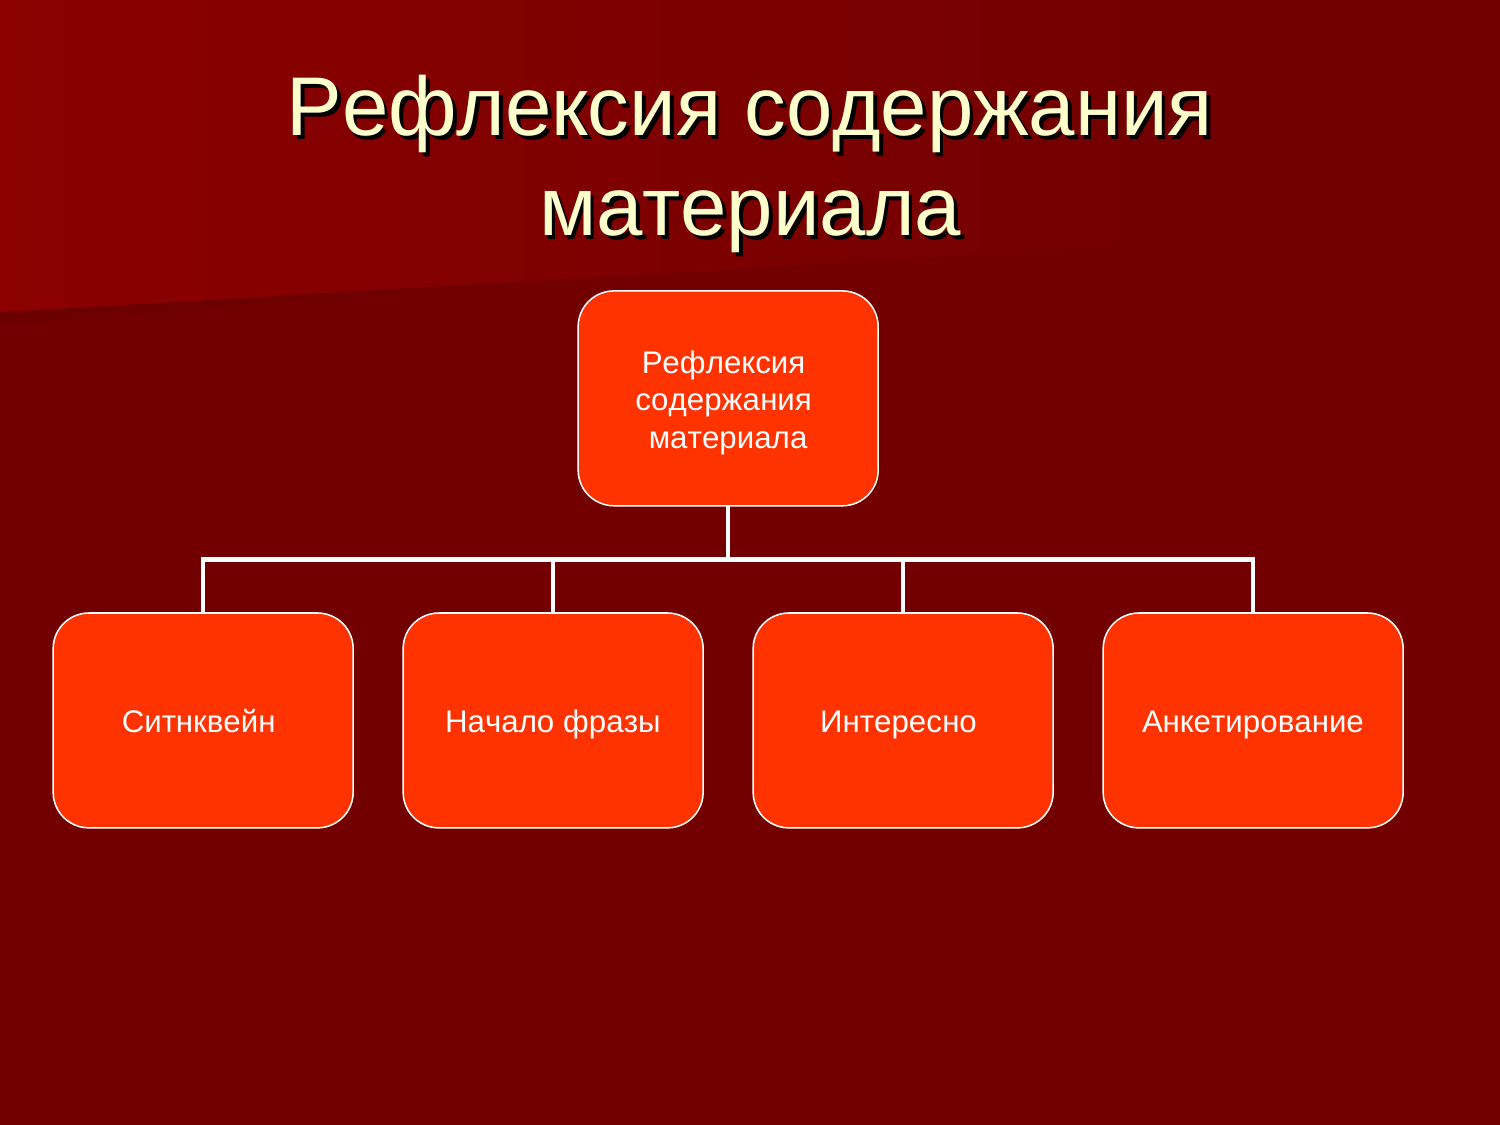

# Рефлексия содержания материала
Рефлексия
содержания
материала
Ситнквейн
Начало фразы
Интересно
Анкетирование